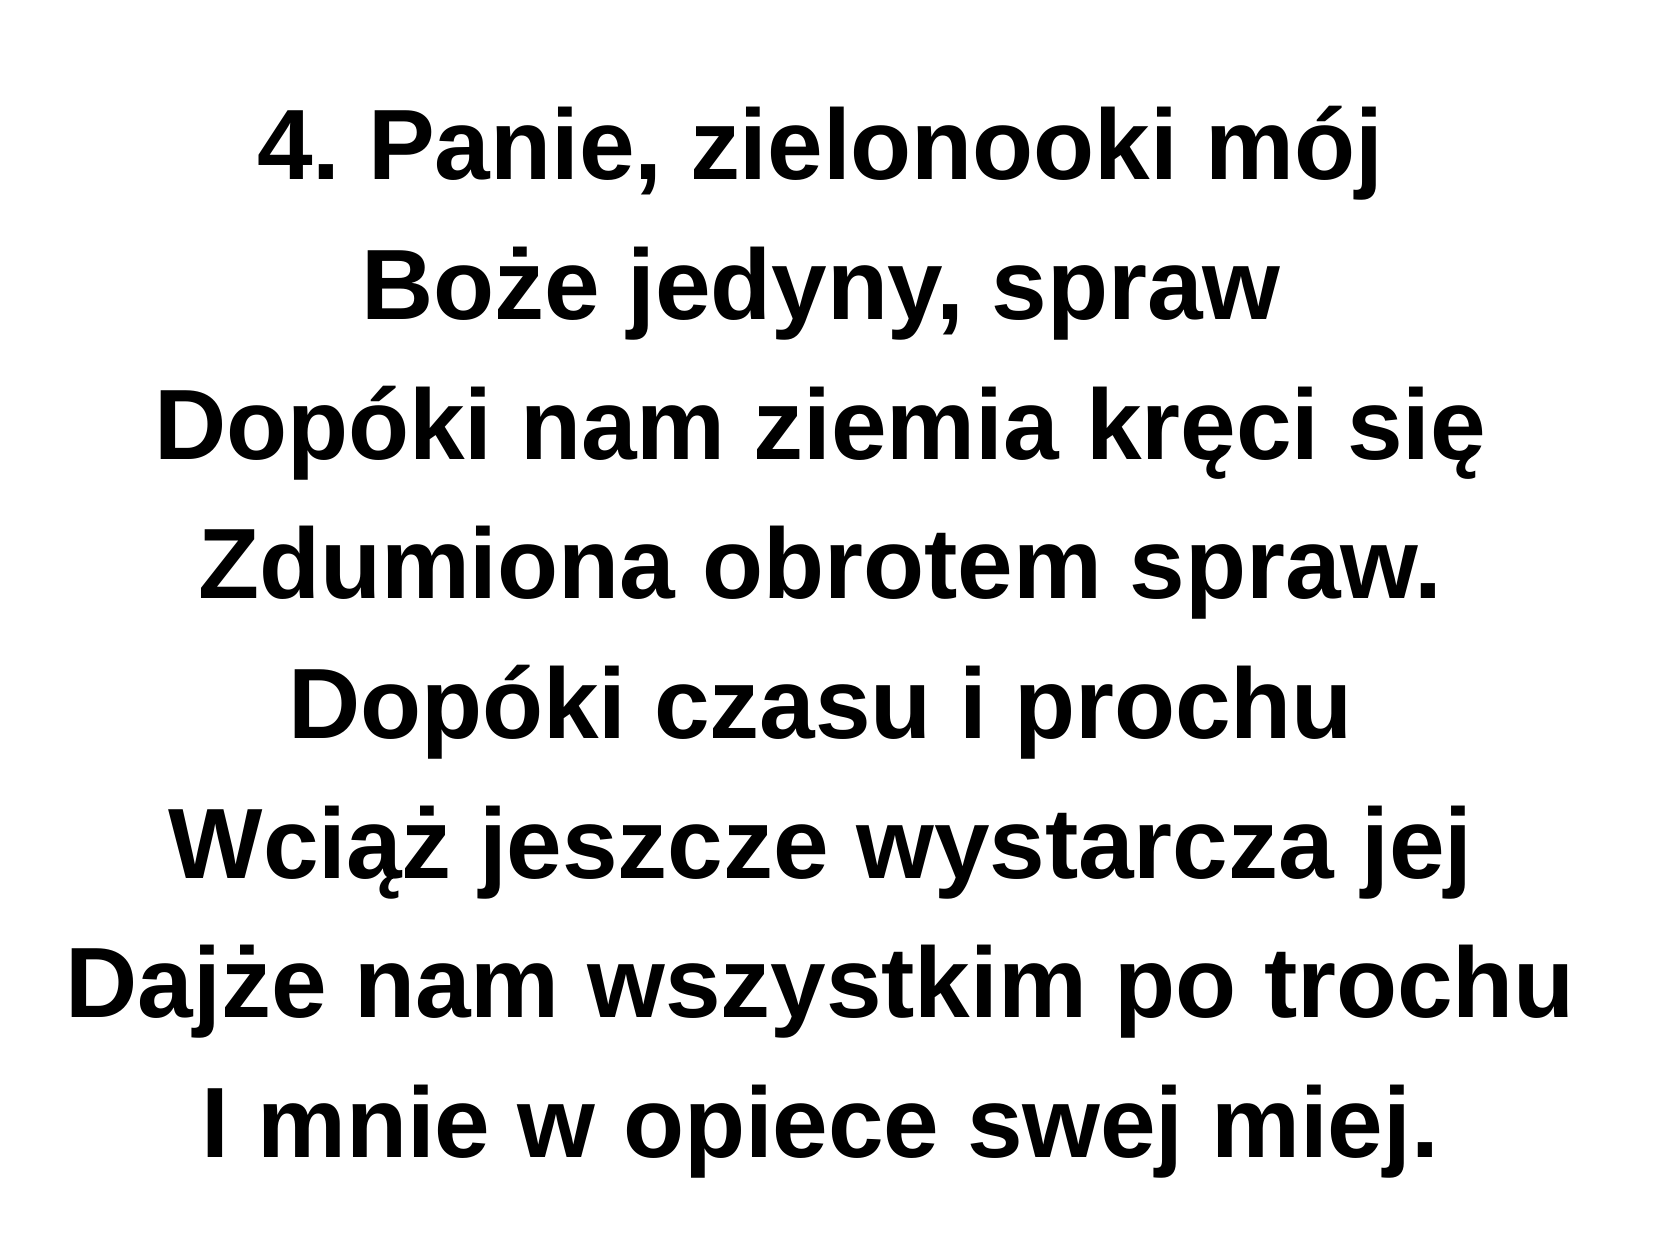

# 4. Panie, zielonooki mój
Boże jedyny, spraw
Dopóki nam ziemia kręci się
Zdumiona obrotem spraw.
Dopóki czasu i prochu
Wciąż jeszcze wystarcza jej
Dajże nam wszystkim po trochu
I mnie w opiece swej miej.